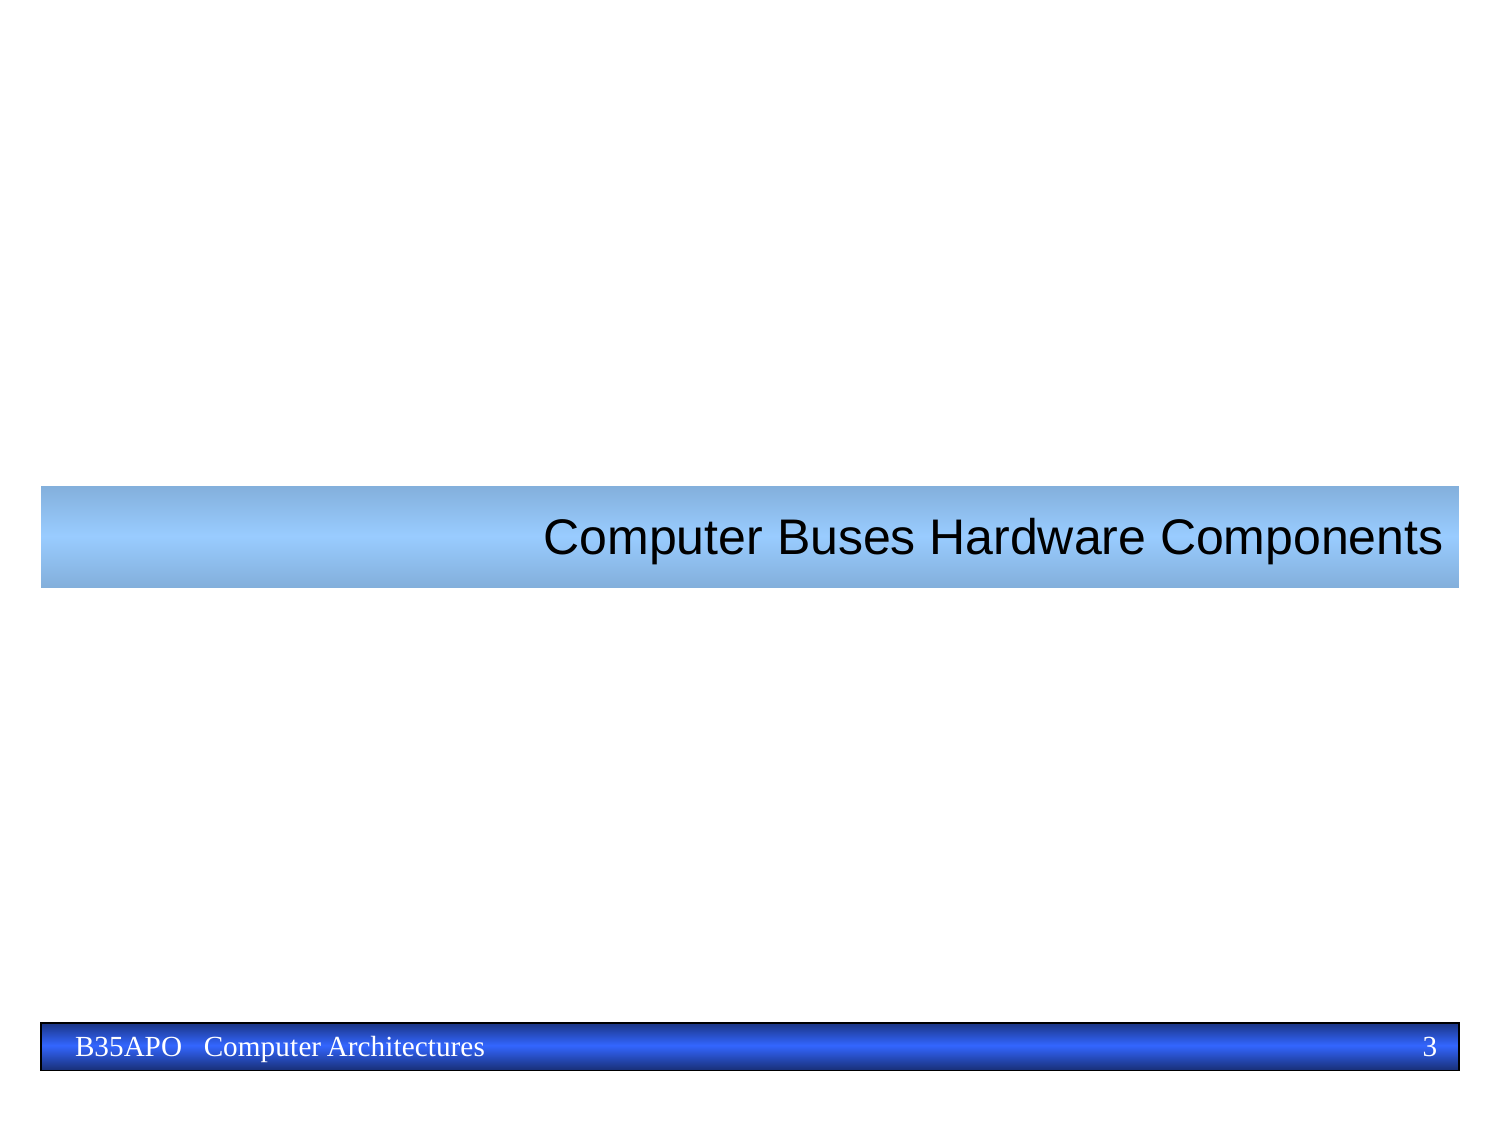

# Computer Buses Hardware Components
B35APO Computer Architectures
3